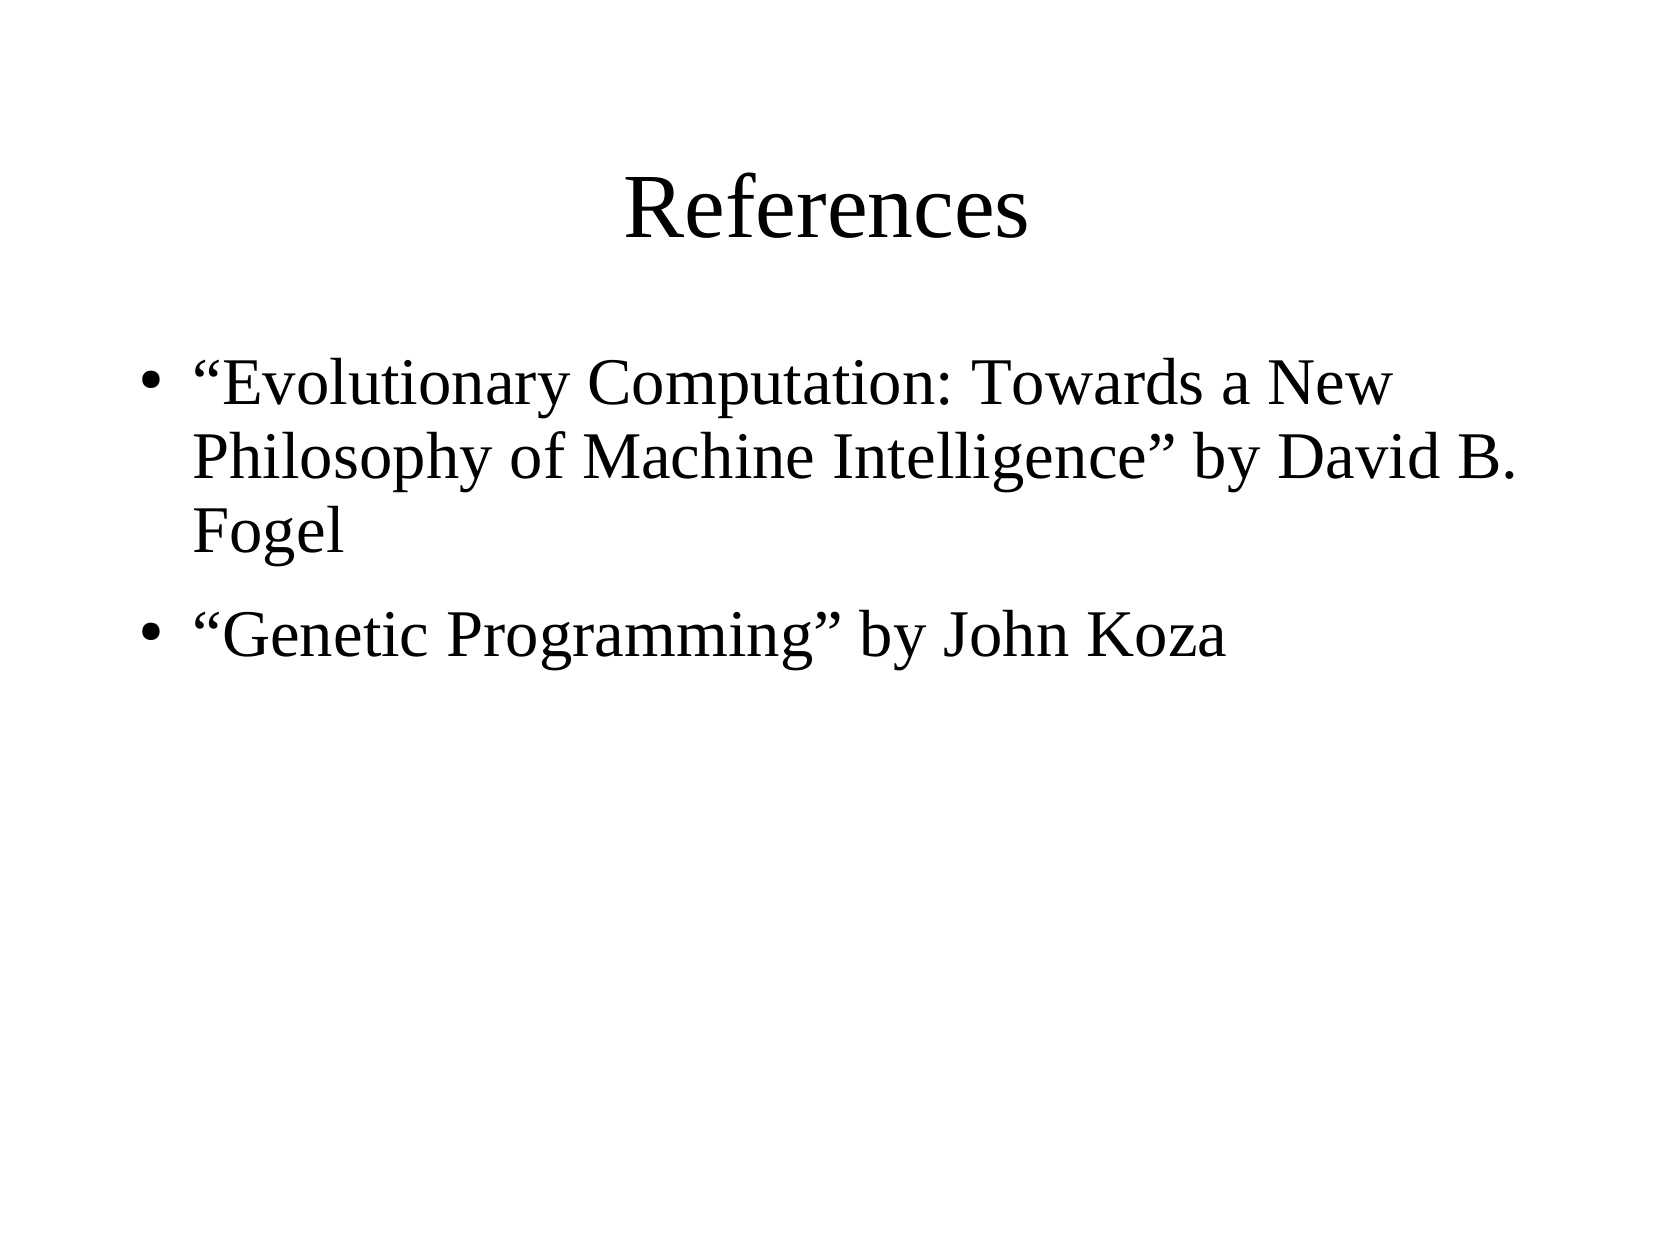

# References
“Evolutionary Computation: Towards a New Philosophy of Machine Intelligence” by David B. Fogel
“Genetic Programming” by John Koza